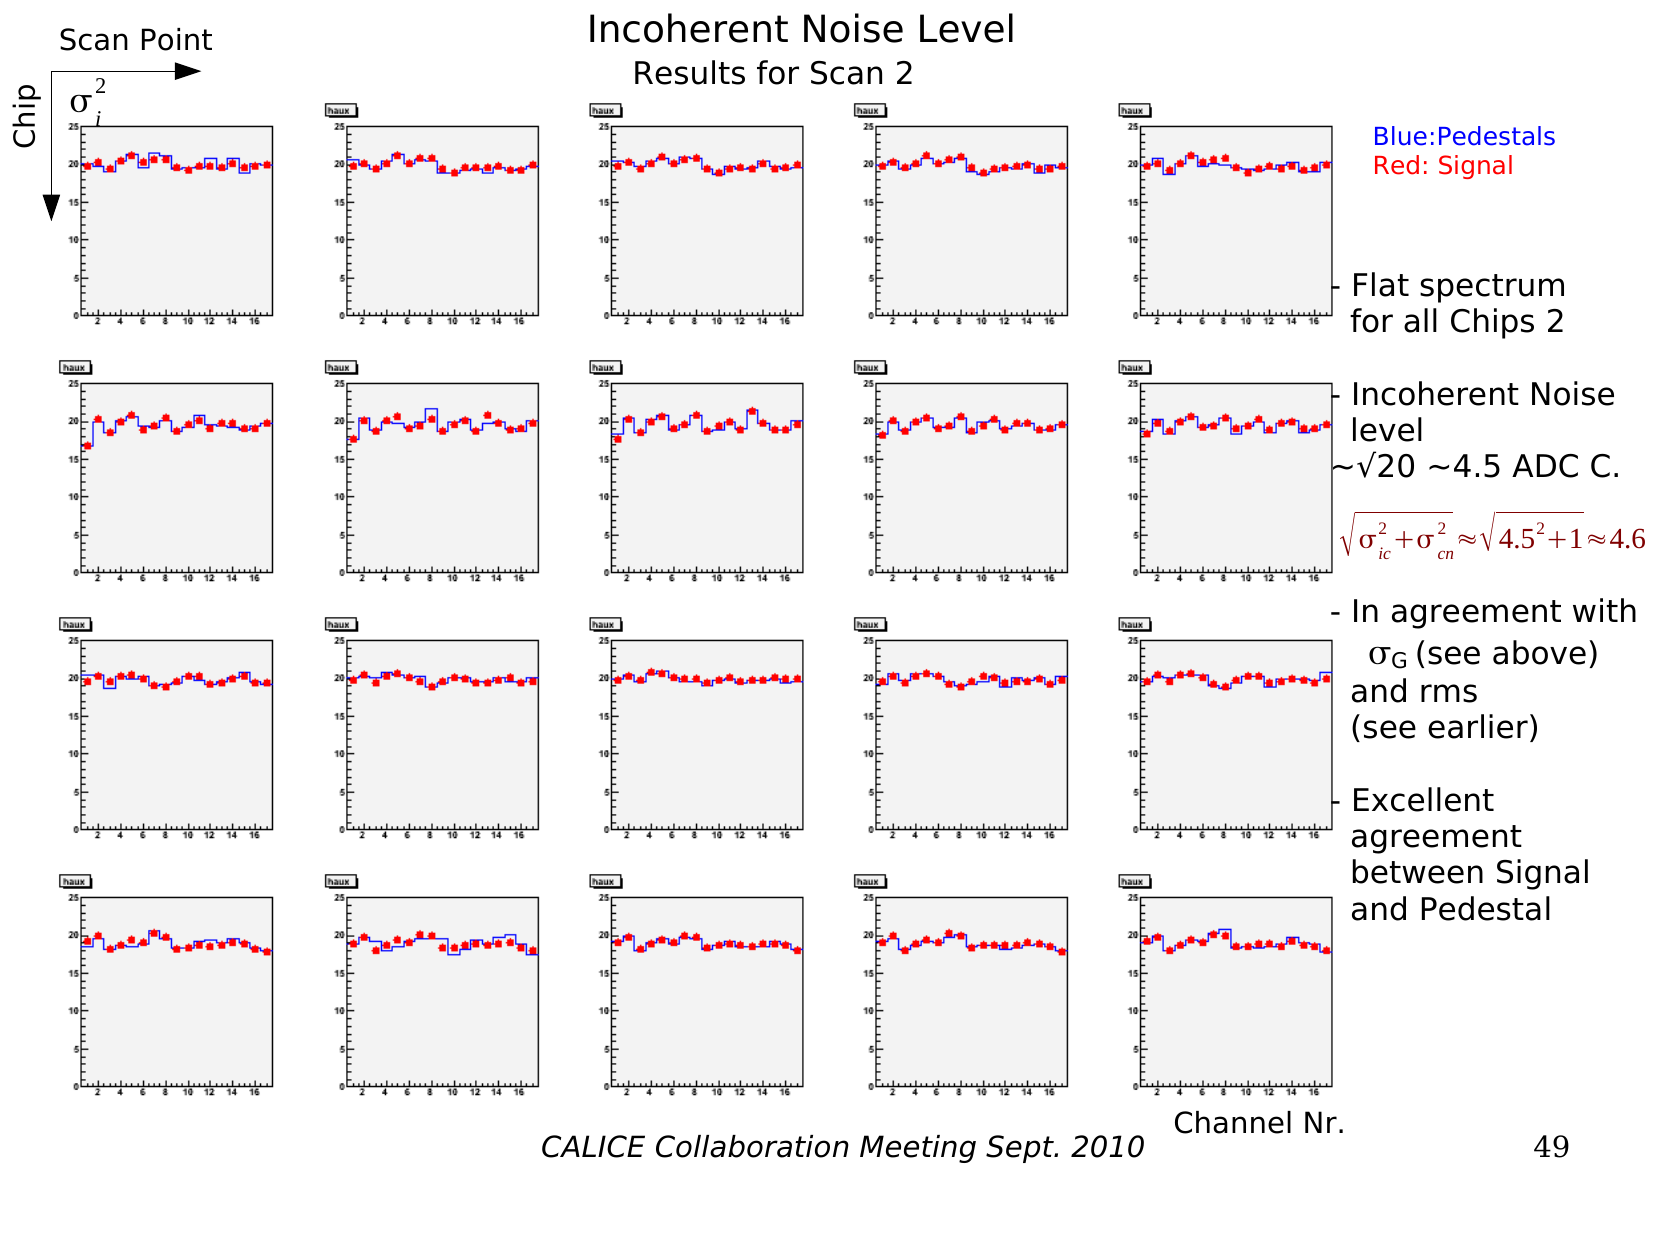

Incoherent Noise Level
Scan Point
Results for Scan 2
Chip
Blue:Pedestals
Red: Signal
- Flat spectrum
 for all Chips 2
- Incoherent Noise
 level
~√20 ~4.5 ADC C.
- In agreement with
 G (see above)
 and rms
 (see earlier)
- Excellent
 agreement
 between Signal
 and Pedestal
Channel Nr.
49